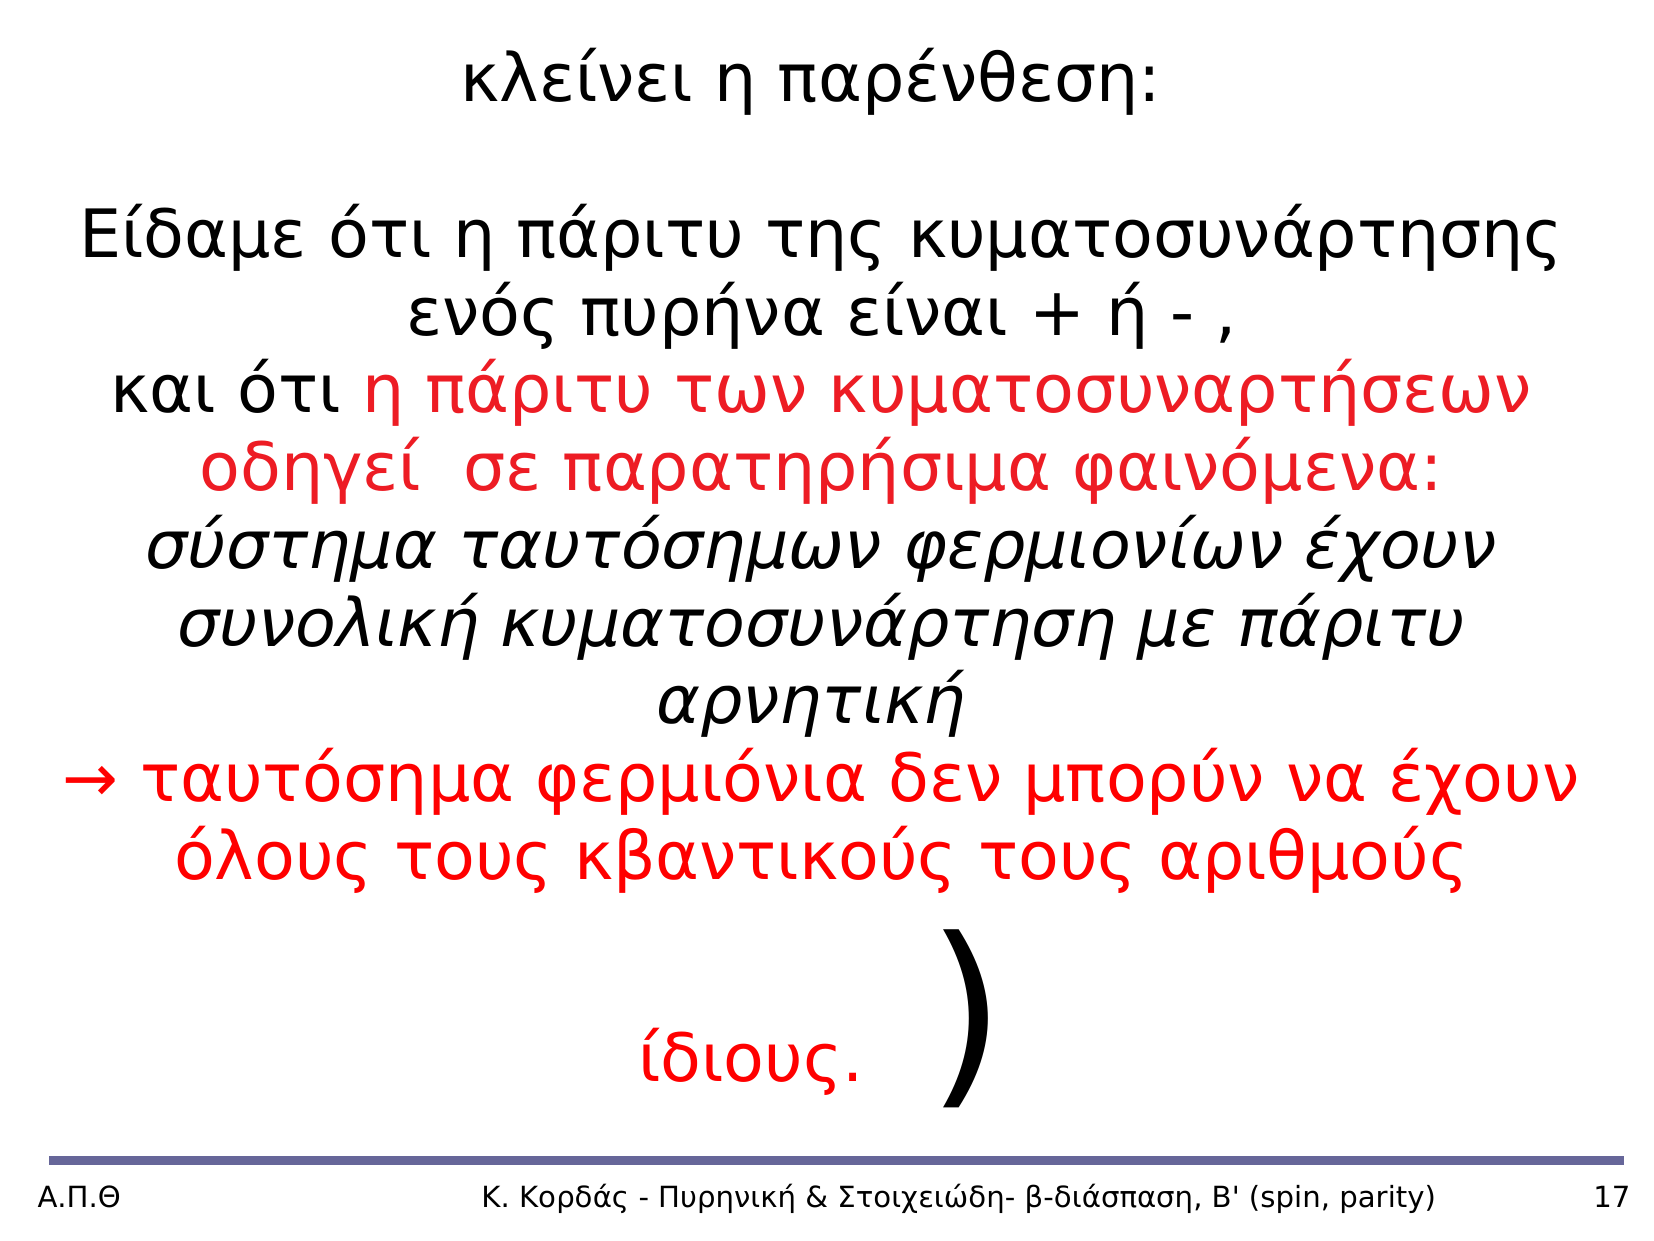

# κλείνει η παρένθεση:
Είδαμε ότι η πάριτυ της κυματοσυνάρτησης ενός πυρήνα είναι + ή - ,
και ότι η πάριτυ των κυματοσυναρτήσεων οδηγεί σε παρατηρήσιμα φαινόμενα: σύστημα ταυτόσημων φερμιονίων έχουν συνολική κυματοσυνάρτηση με πάριτυ αρνητική
→ ταυτόσημα φερμιόνια δεν μπορύν να έχουν όλους τους κβαντικούς τους αριθμούς ίδιους. )
Α.Π.Θ
Κ. Κορδάς - Πυρηνική & Στοιχειώδη- β-διάσπαση, B' (spin, parity)
17